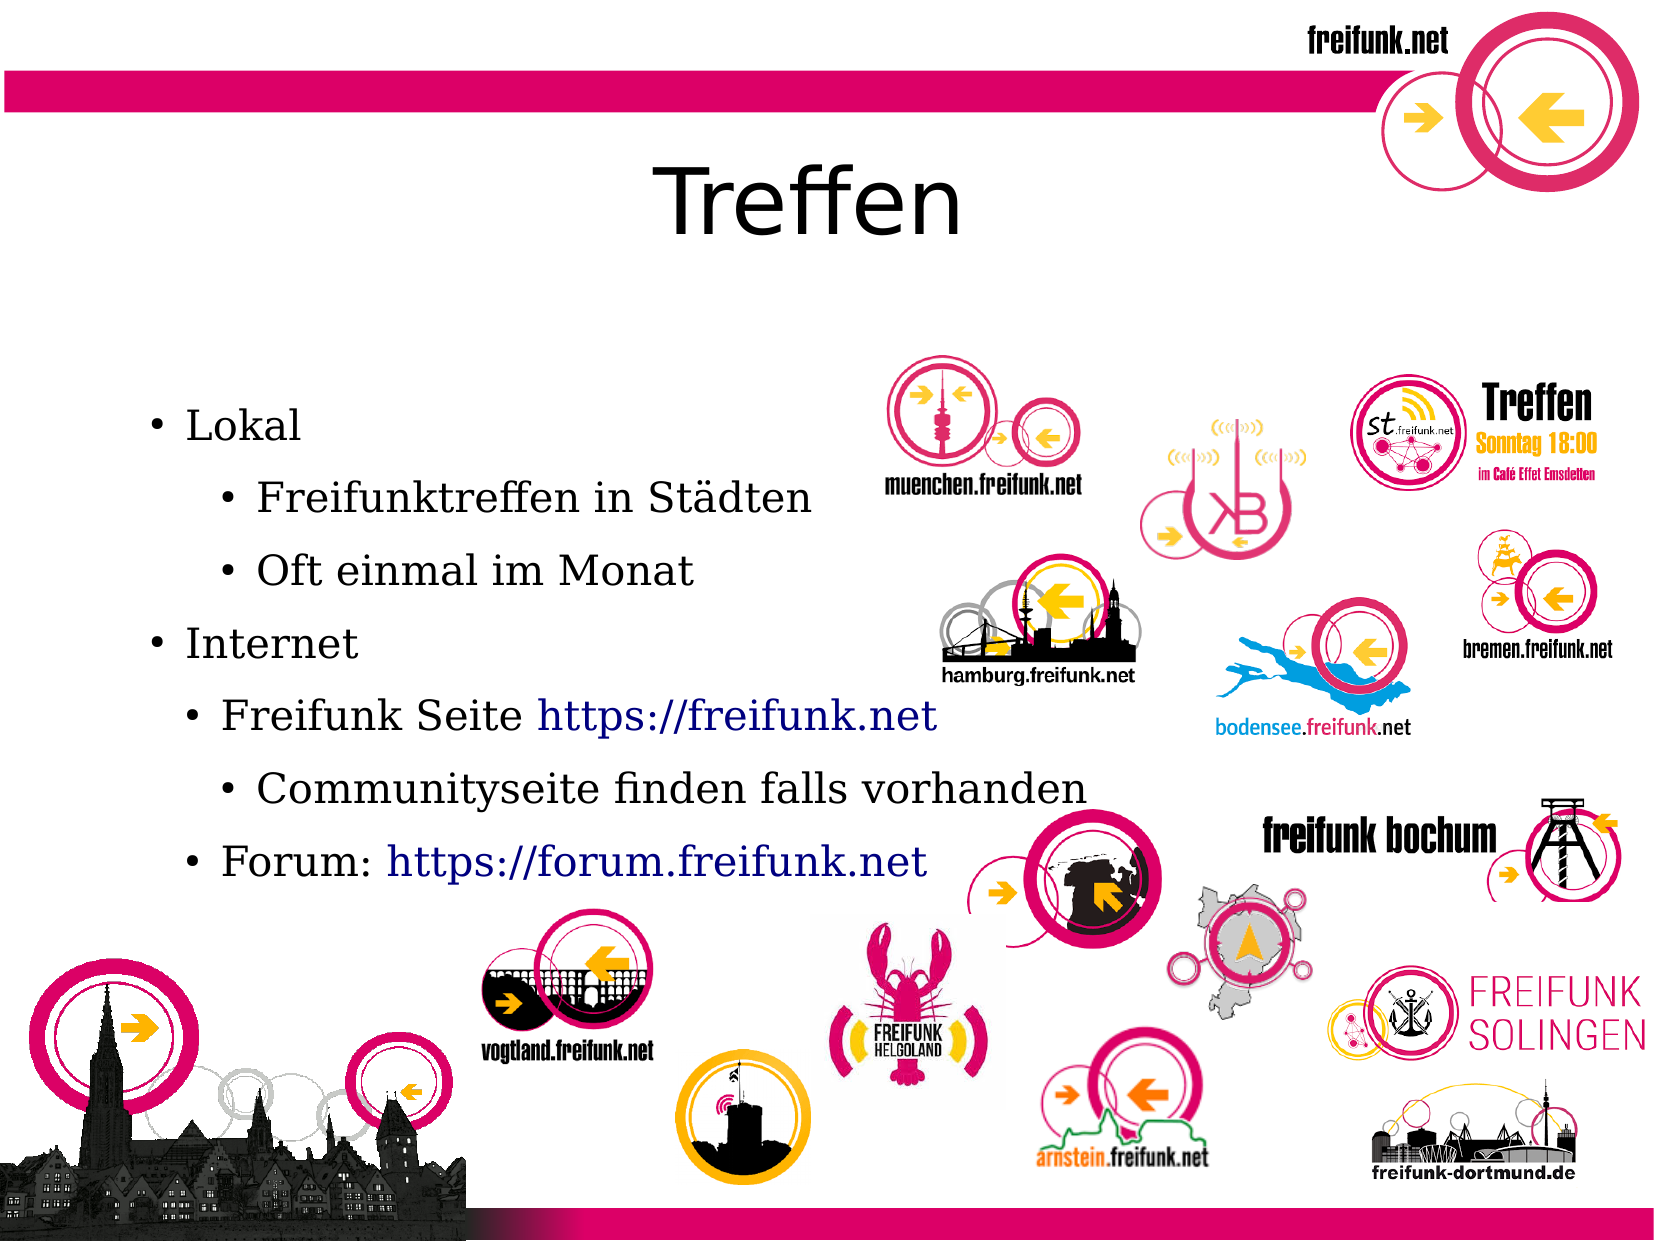

# Treffen
Lokal
Freifunktreffen in Städten
Oft einmal im Monat
Internet
Freifunk Seite https://freifunk.net
Communityseite finden falls vorhanden
Forum: https://forum.freifunk.net